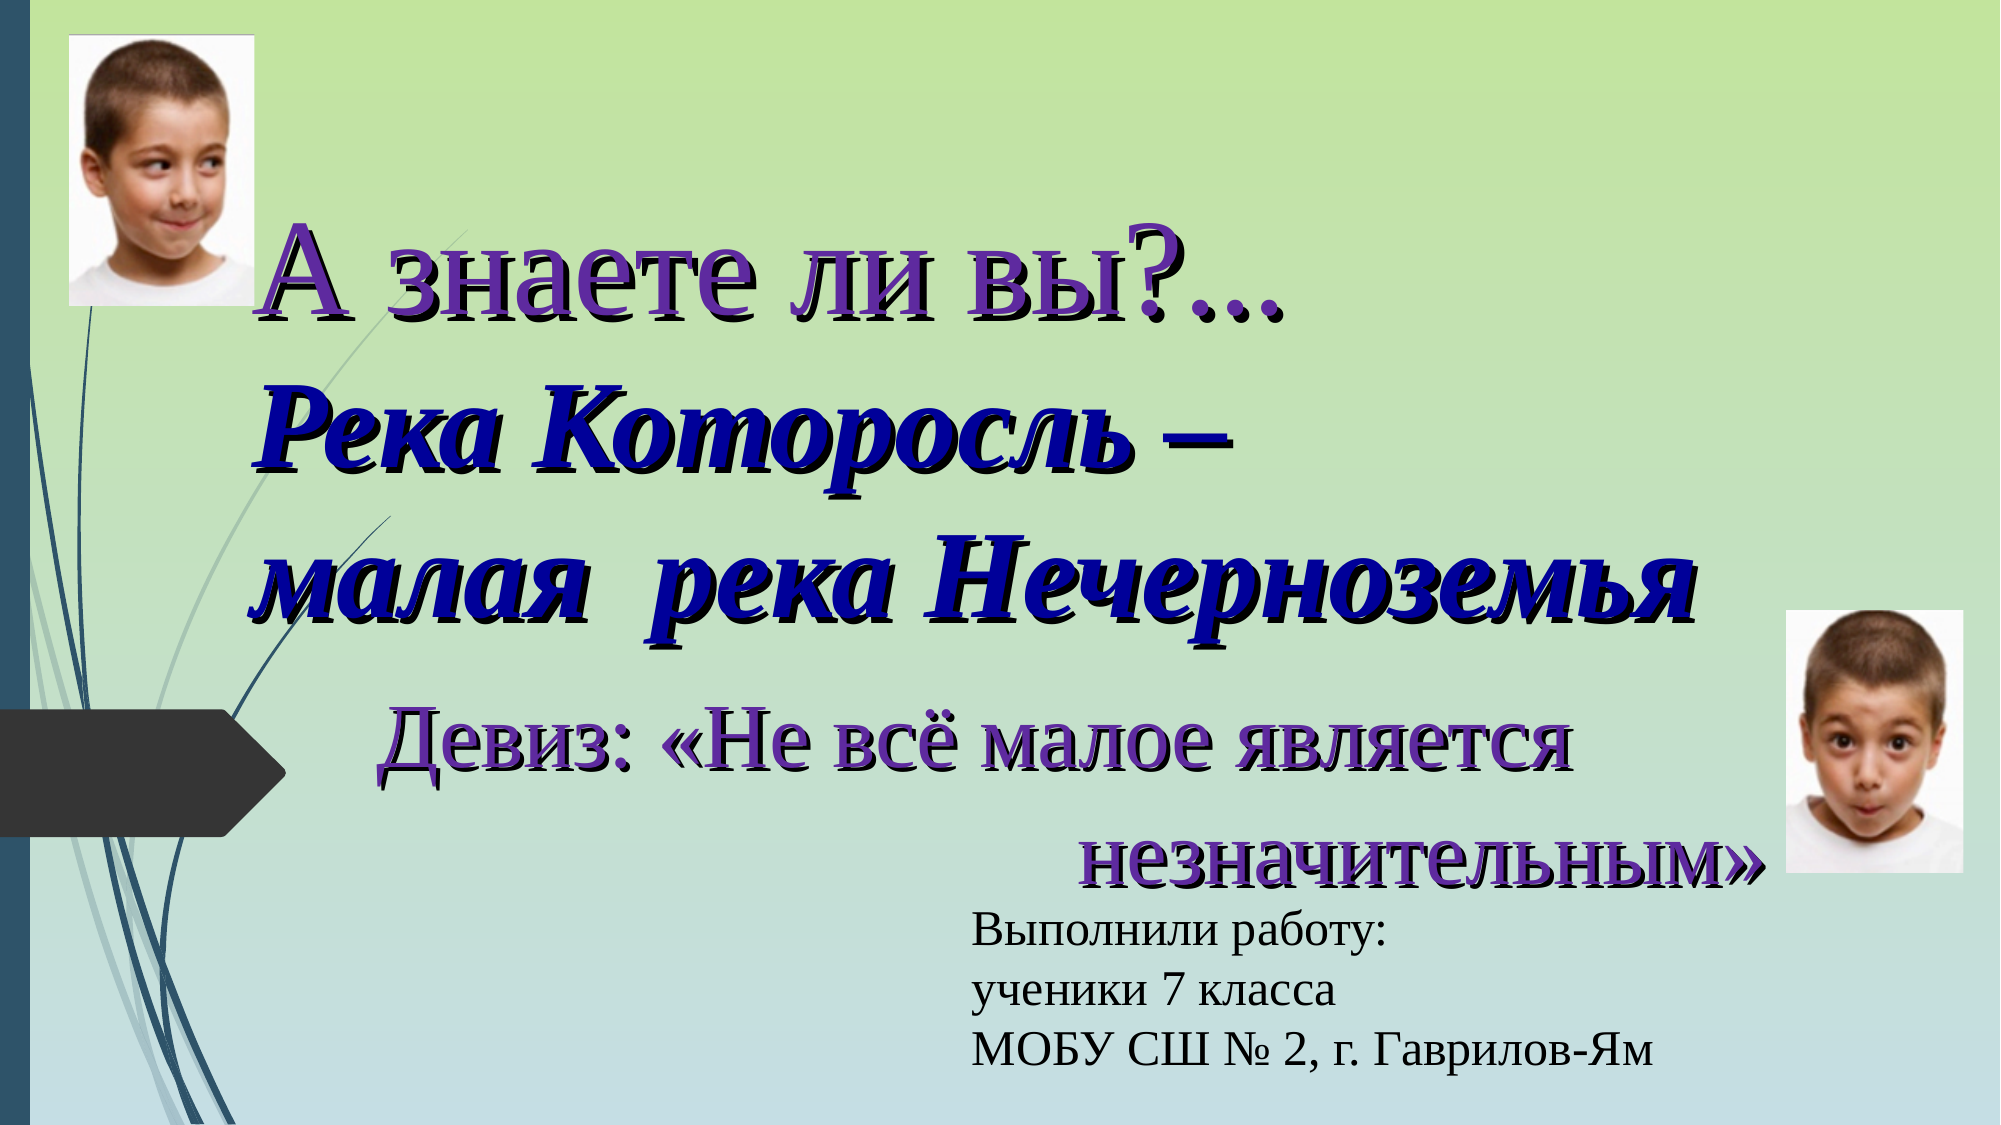

# А знаете ли вы?... Река Которосль – малая река Нечерноземья Девиз: «Не всё малое является незначительным»
Выполнили работу:
ученики 7 класса
МОБУ СШ № 2, г. Гаврилов-Ям